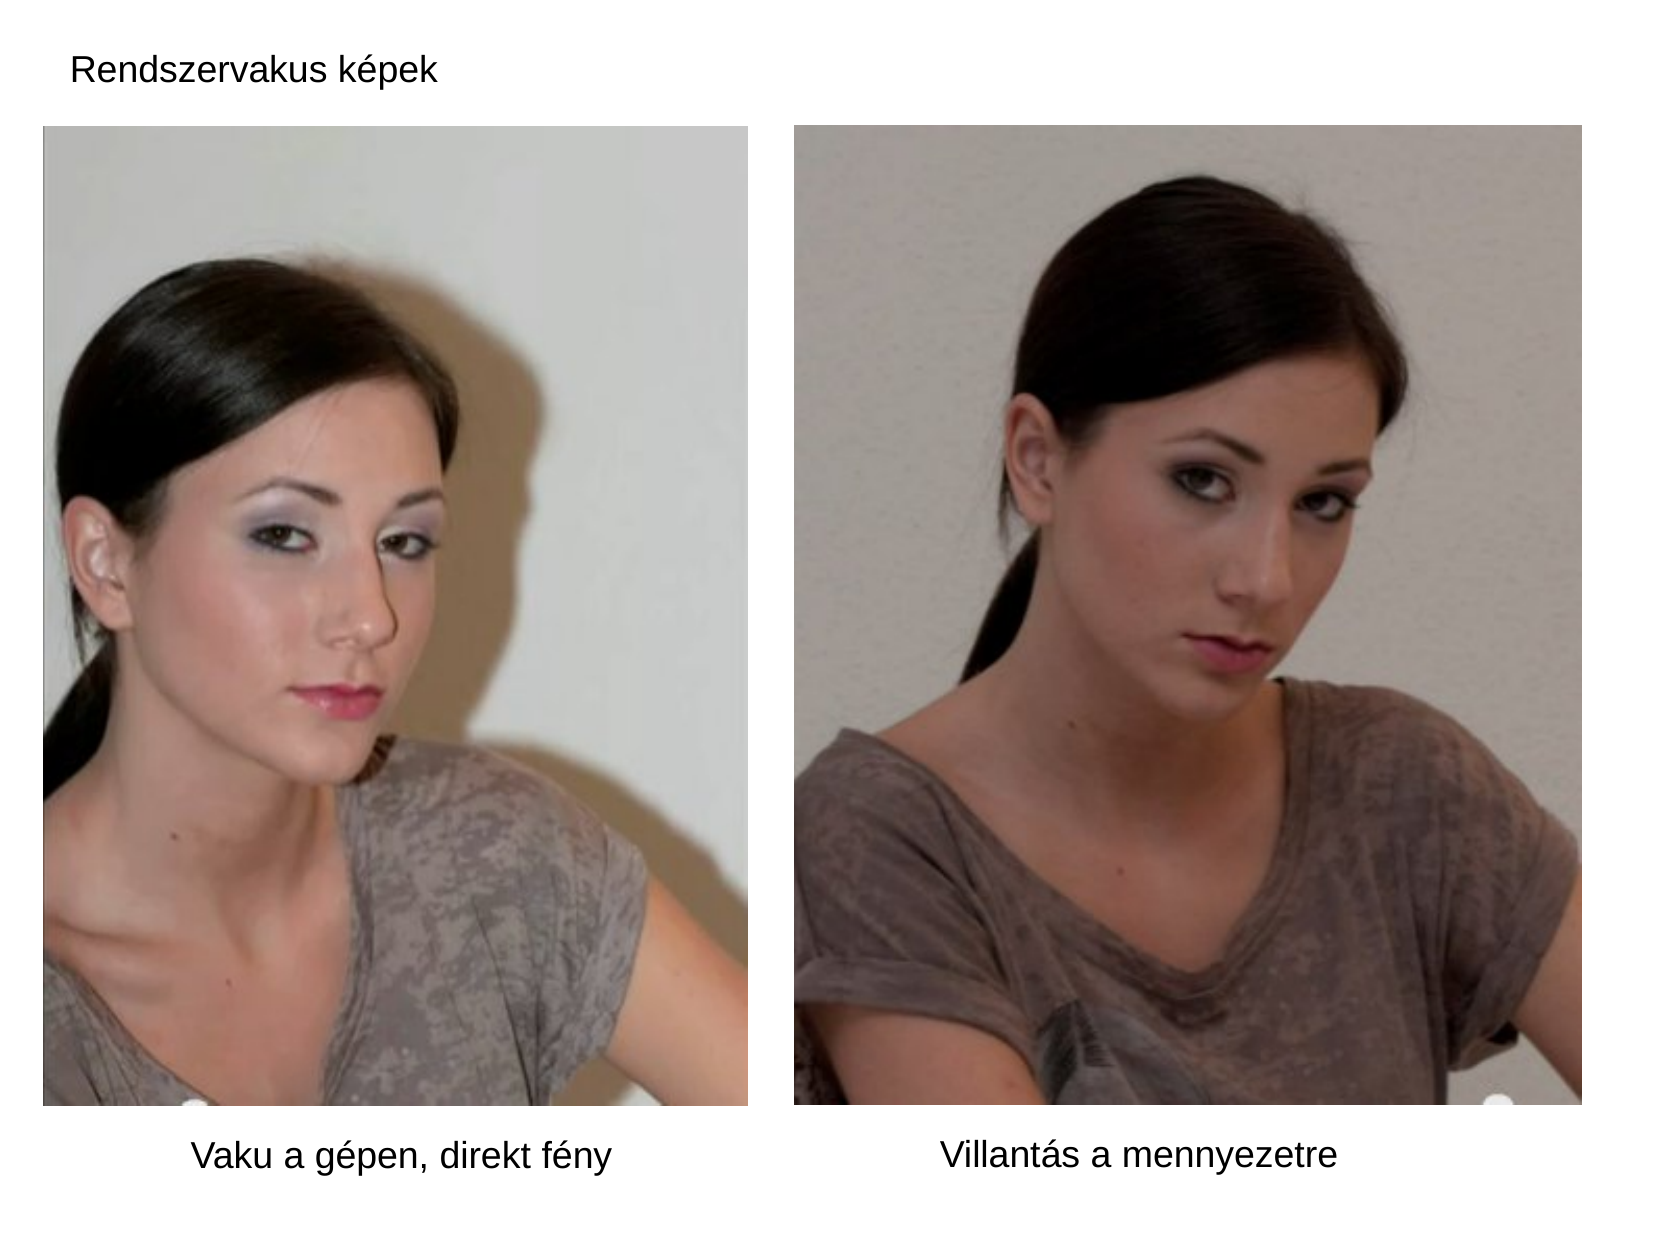

Rendszervakus képek
Villantás a mennyezetre
Vaku a gépen, direkt fény